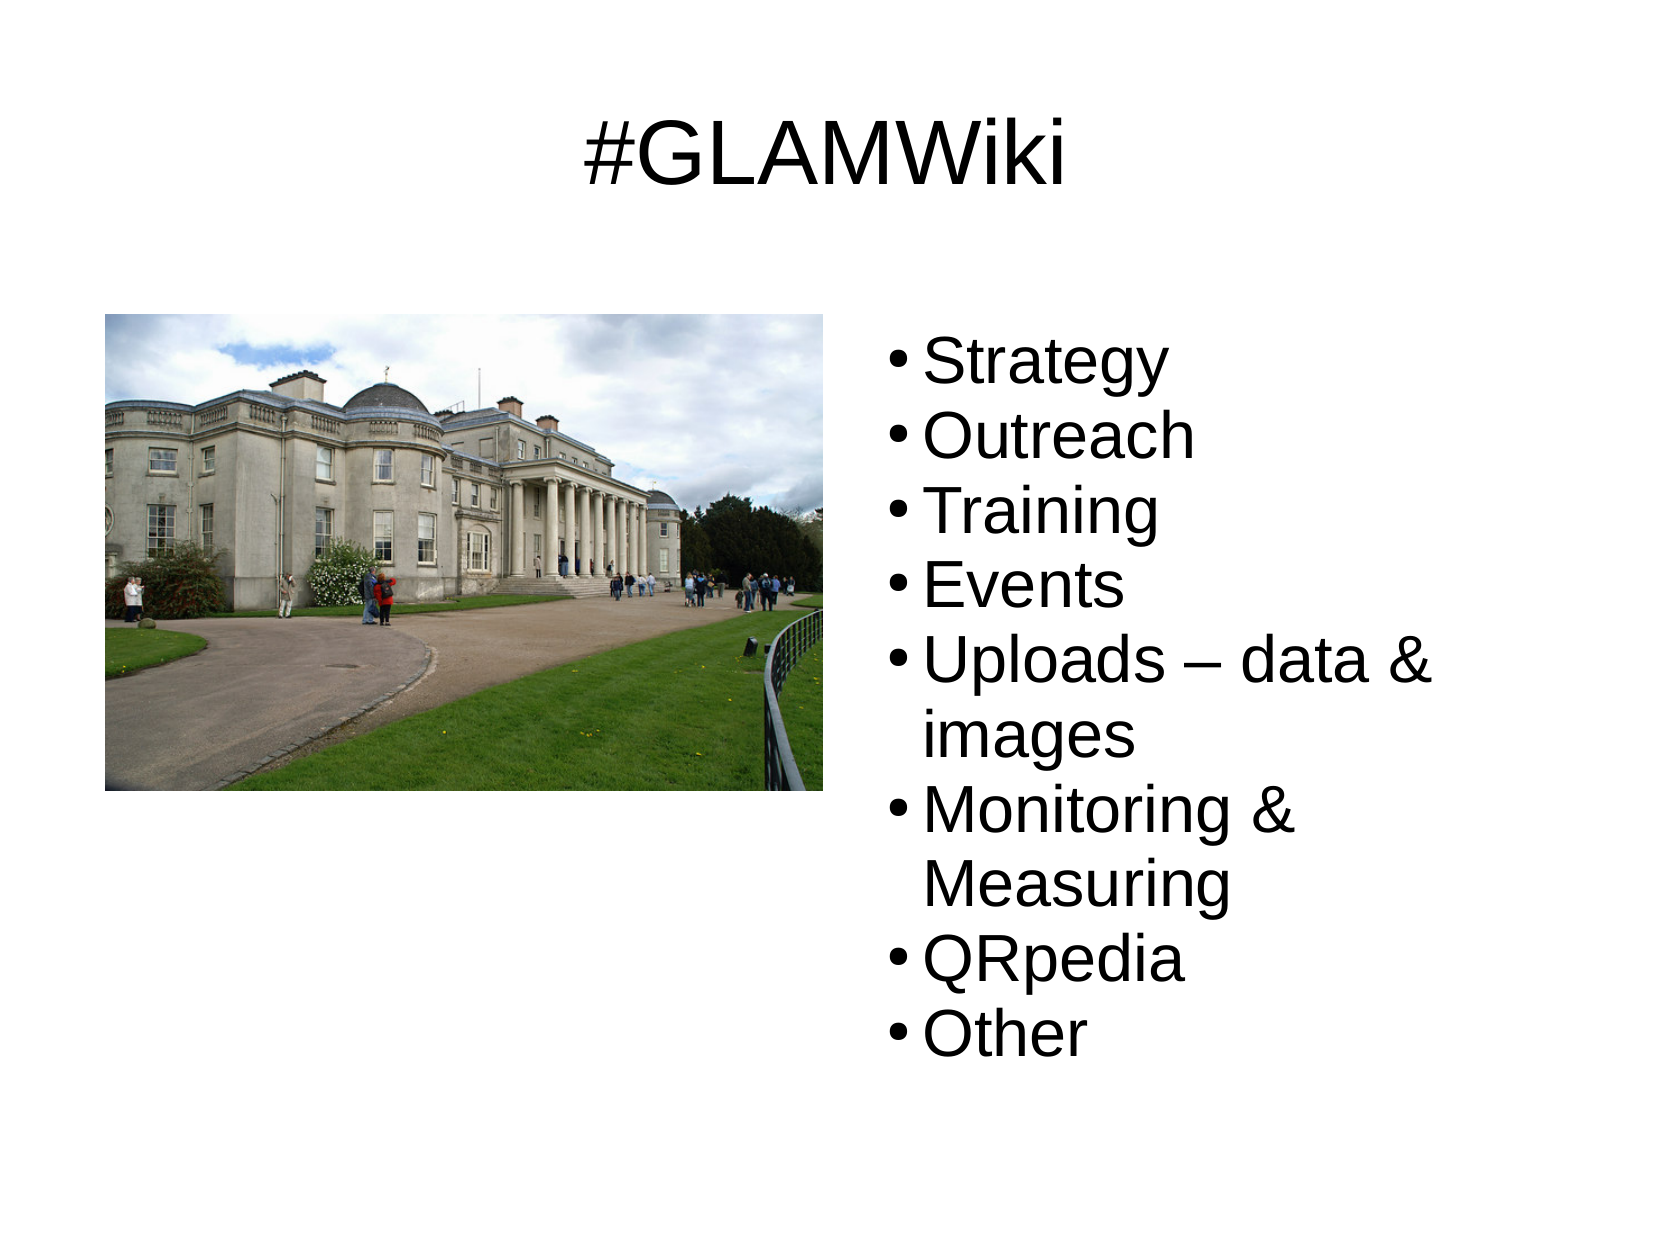

# #GLAMWiki
Strategy
Outreach
Training
Events
Uploads – data & images
Monitoring & Measuring
QRpedia
Other